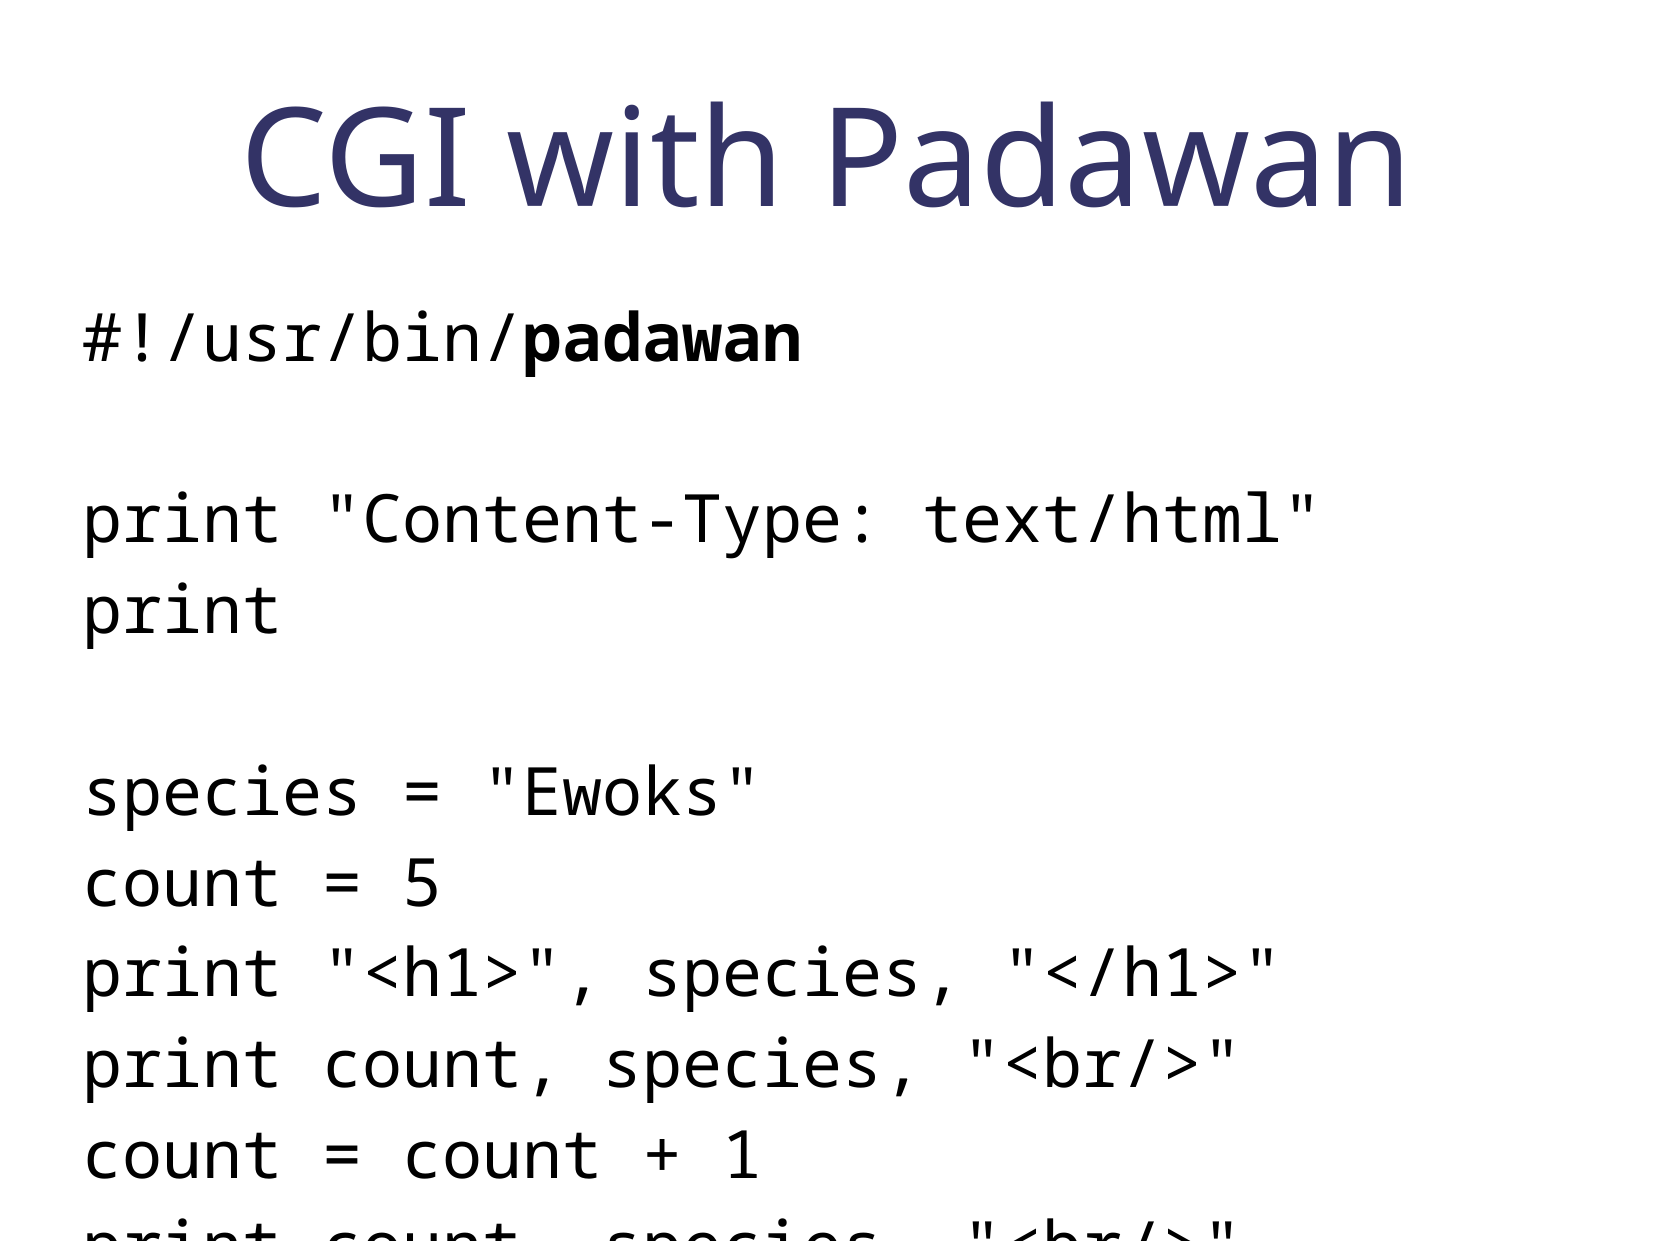

# CGI with Padawan
#!/usr/bin/padawan
print "Content-Type: text/html"
print
species = "Ewoks"
count = 5
print "<h1>", species, "</h1>"
print count, species, "<br/>"
count = count + 1
print count, species, "<br/>"